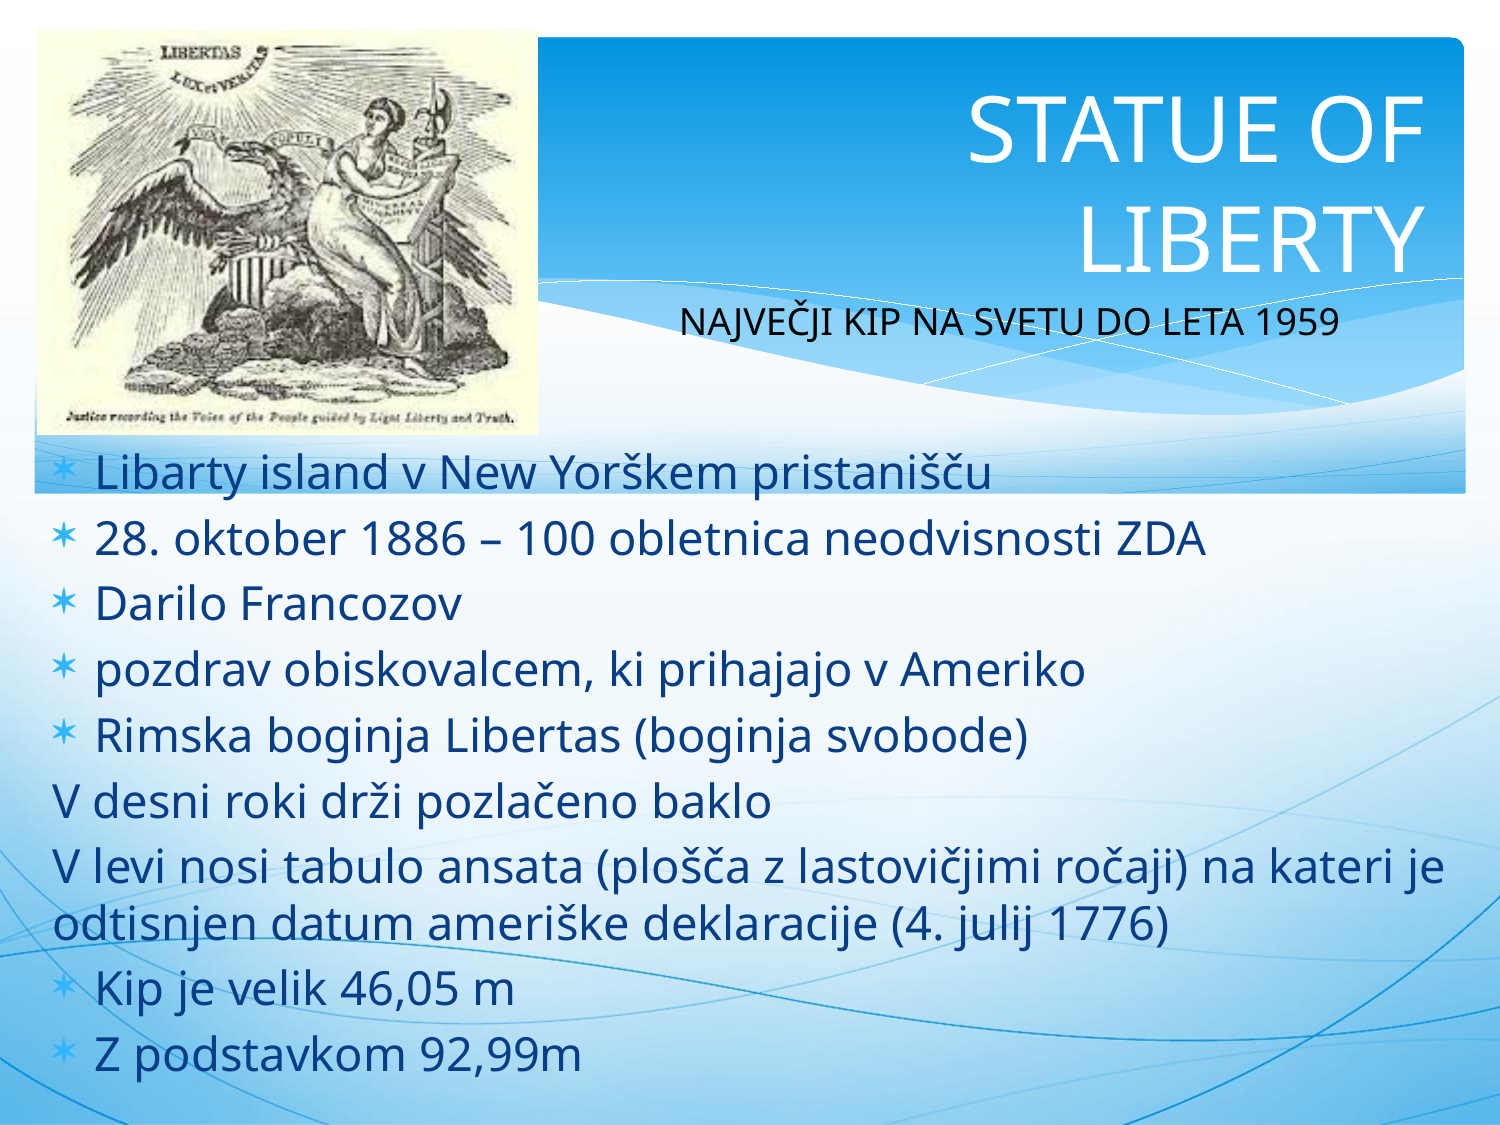

STATUE OF LIBERTY
NAJVEČJI KIP NA SVETU DO LETA 1959
# Libarty island v New Yorškem pristanišču
28. oktober 1886 – 100 obletnica neodvisnosti ZDA
Darilo Francozov
pozdrav obiskovalcem, ki prihajajo v Ameriko
Rimska boginja Libertas (boginja svobode)
V desni roki drži pozlačeno baklo
V levi nosi tabulo ansata (plošča z lastovičjimi ročaji) na kateri je odtisnjen datum ameriške deklaracije (4. julij 1776)
Kip je velik 46,05 m
Z podstavkom 92,99m